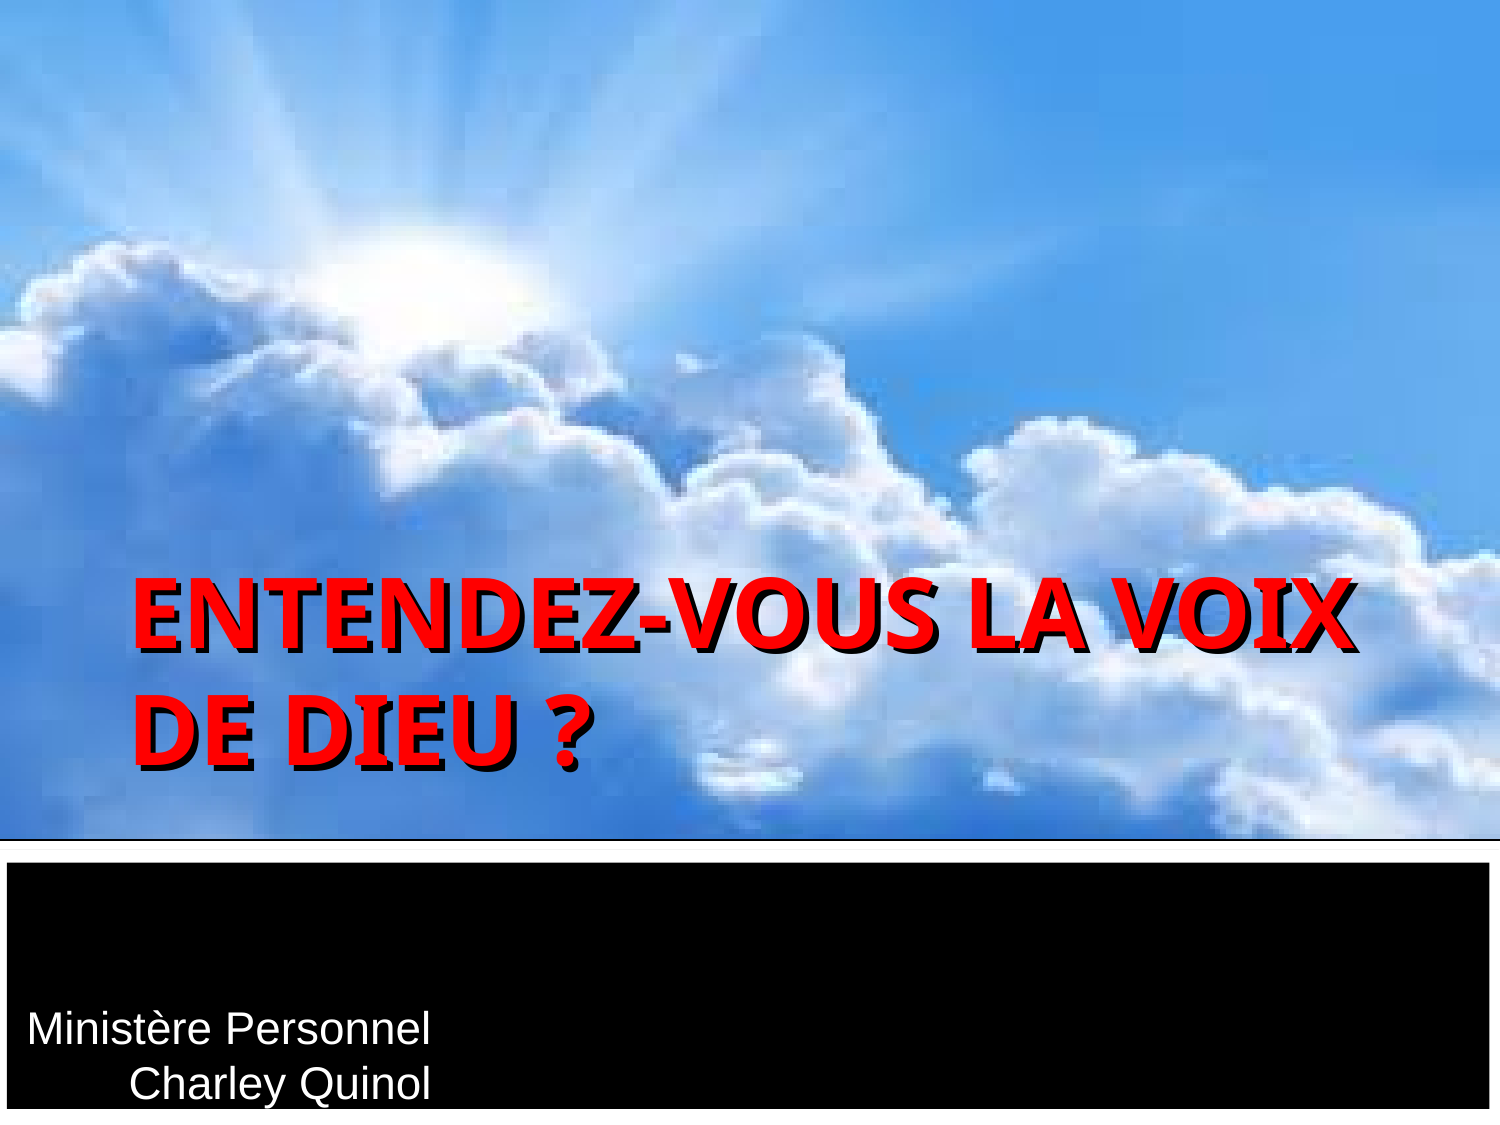

# ENTENDEZ-VOUS LA VOIX DE DIEU ?
Ministère Personnel
Charley Quinol